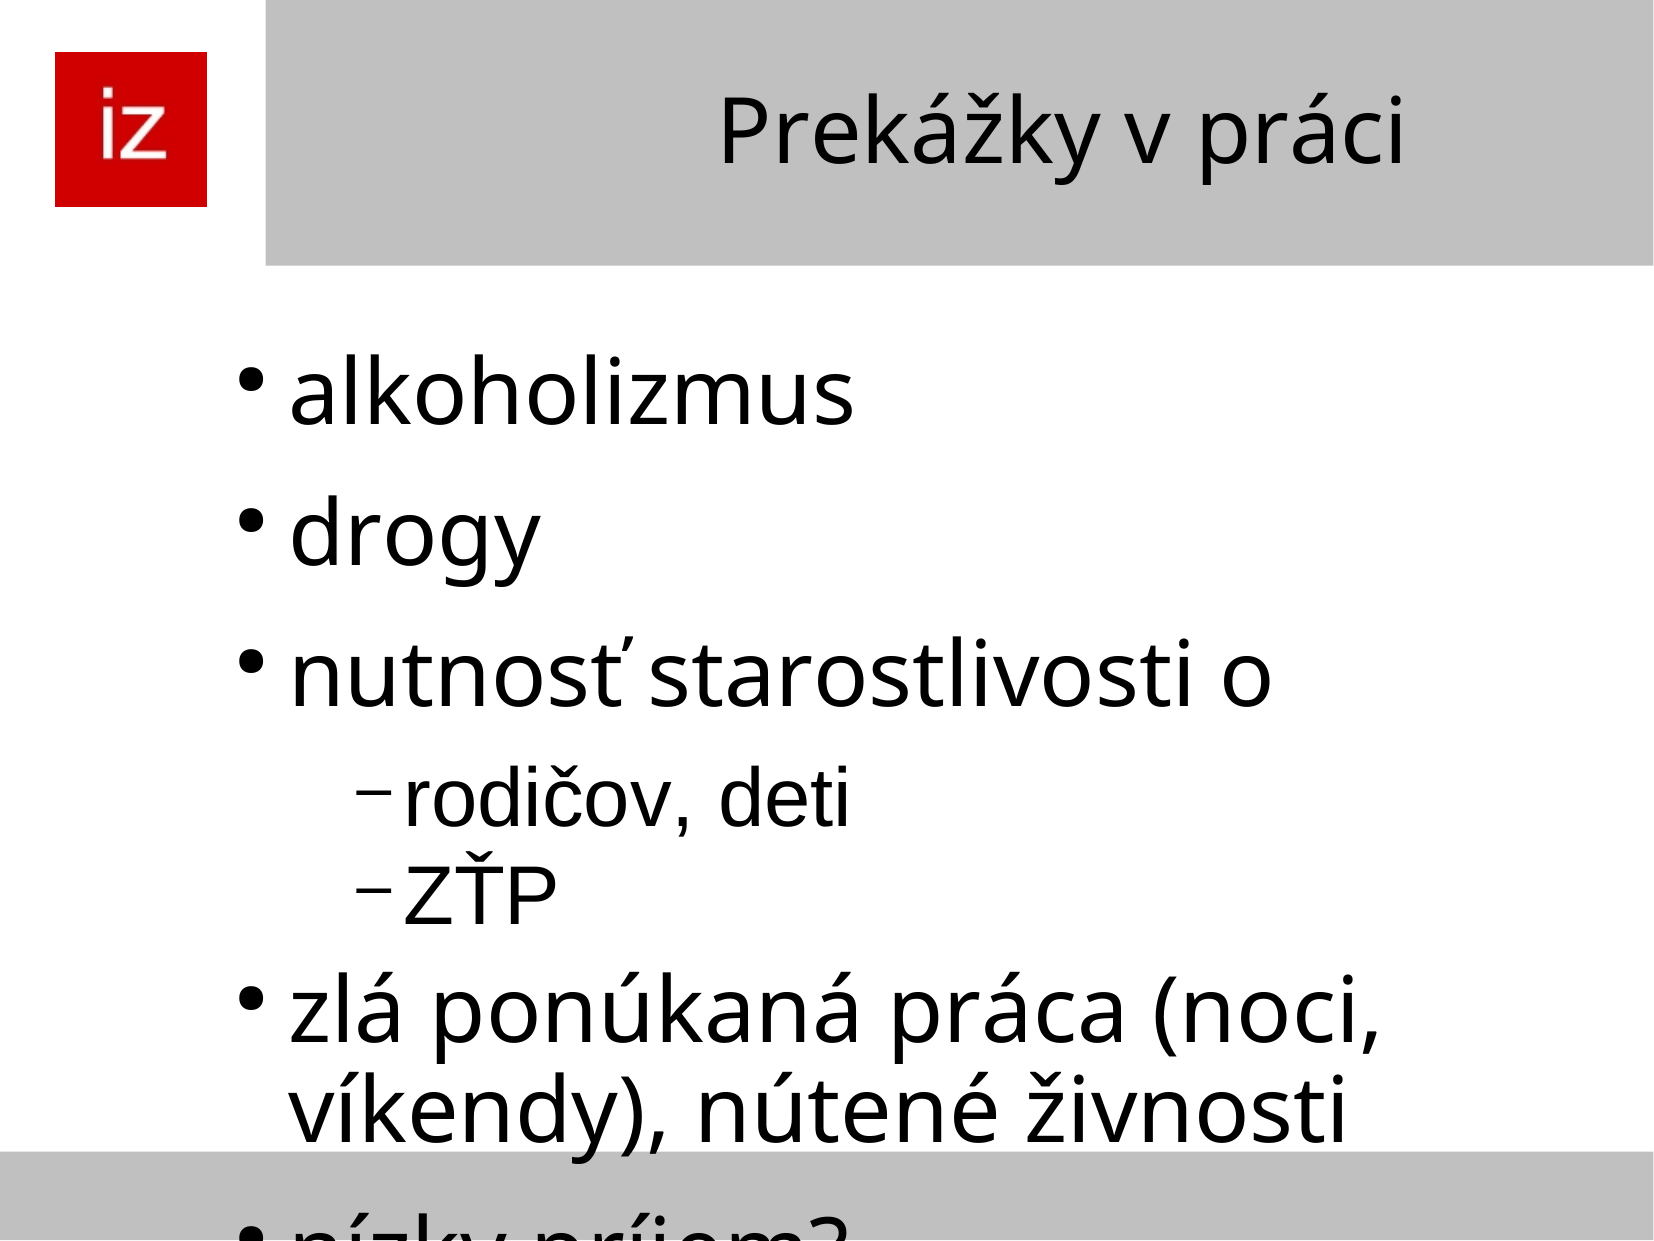

# Prekážky v práci
alkoholizmus
drogy
nutnosť starostlivosti o
rodičov, deti
ZŤP
zlá ponúkaná práca (noci, víkendy), nútené živnosti
nízky príjem?